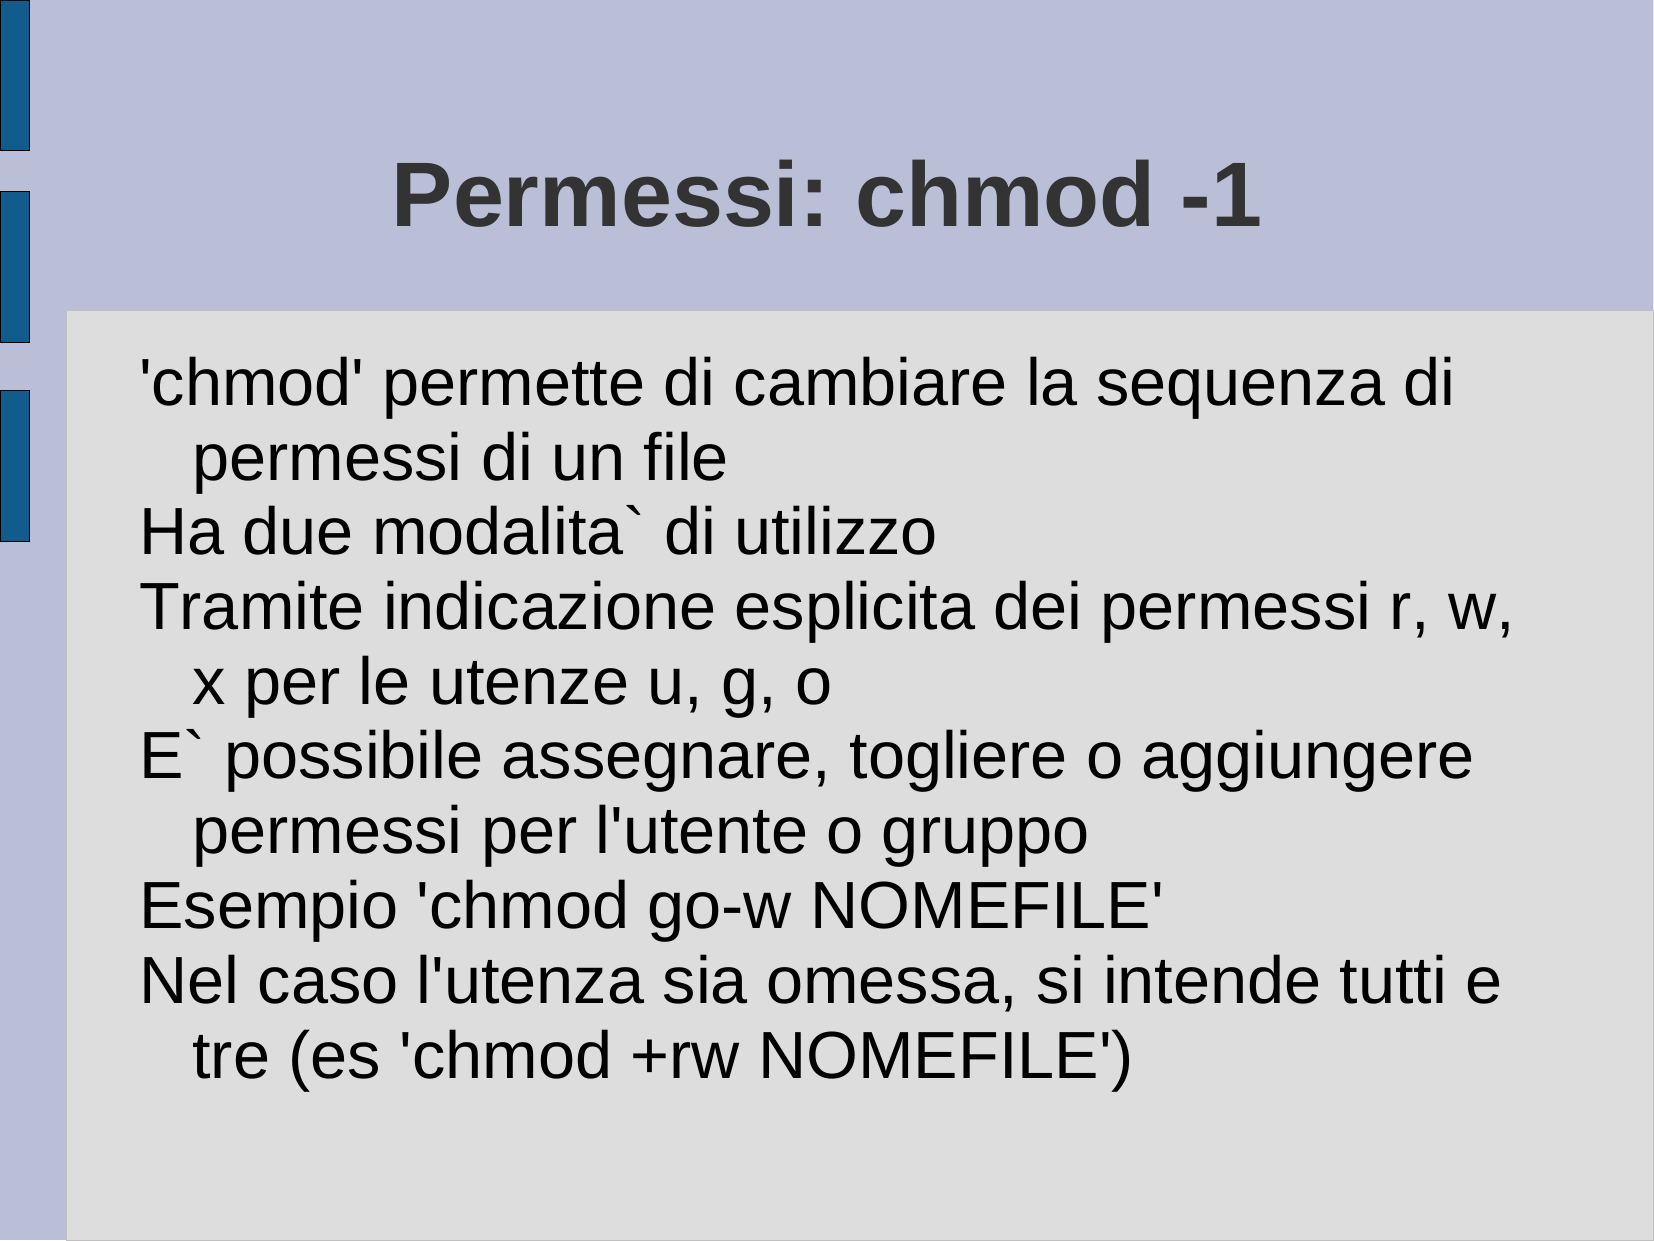

# Permessi: chmod -1
'chmod' permette di cambiare la sequenza di permessi di un file
Ha due modalita` di utilizzo
Tramite indicazione esplicita dei permessi r, w, x per le utenze u, g, o
E` possibile assegnare, togliere o aggiungere permessi per l'utente o gruppo
Esempio 'chmod go-w NOMEFILE'
Nel caso l'utenza sia omessa, si intende tutti e tre (es 'chmod +rw NOMEFILE')